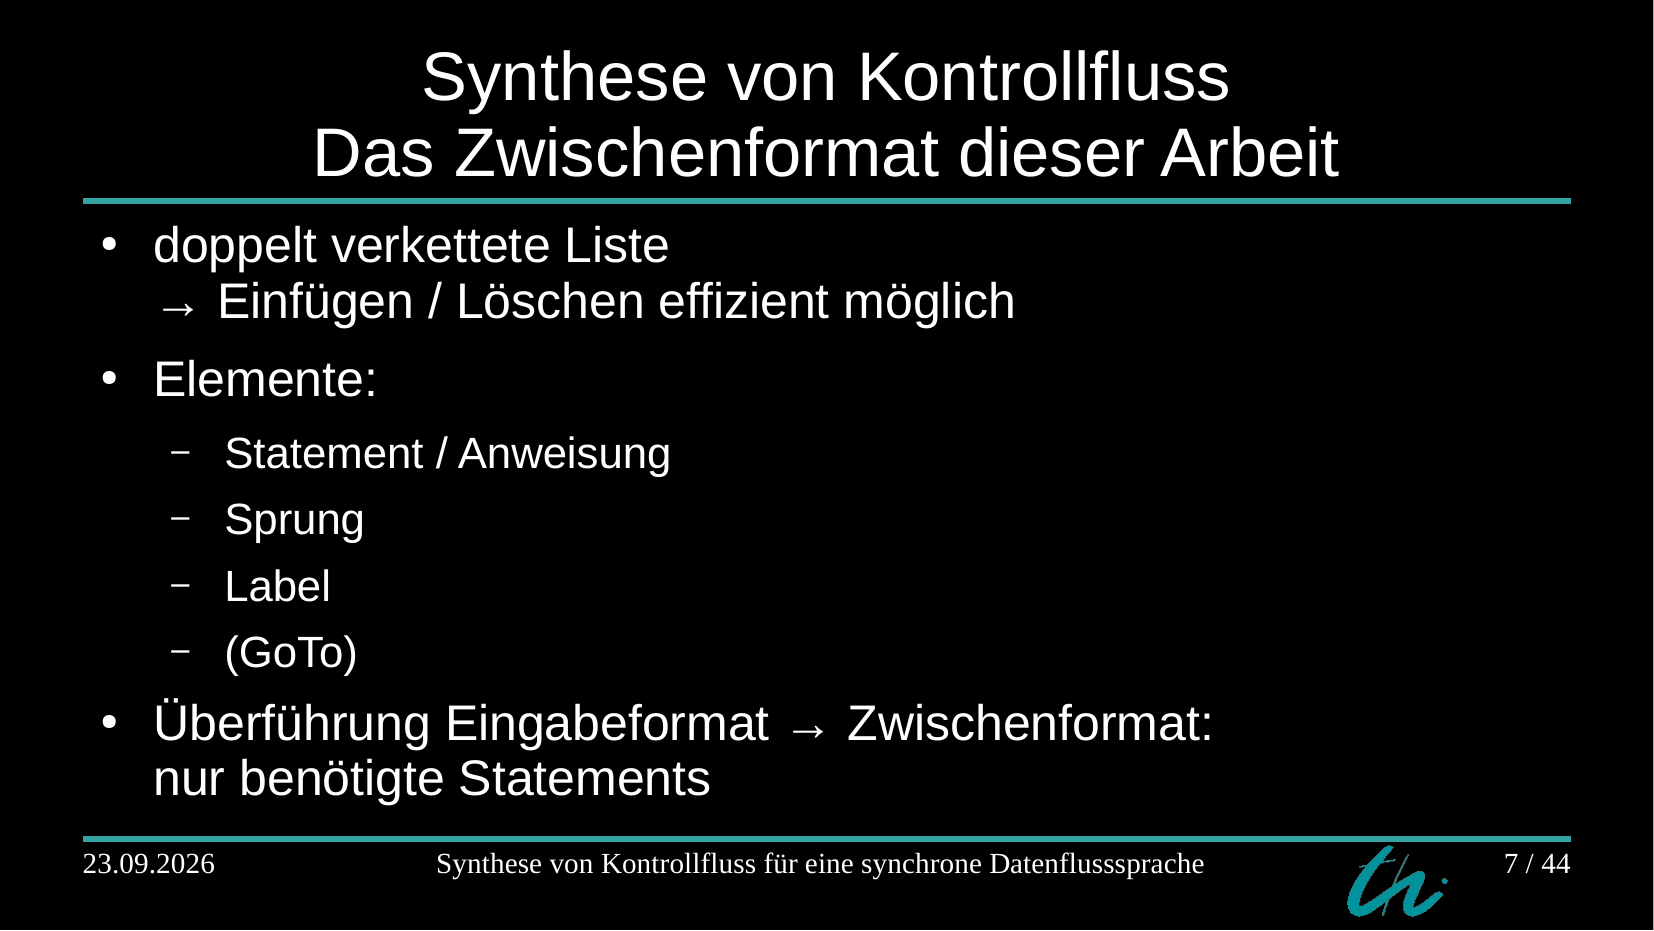

# Synthese von Kontrollfluss Das Zwischenformat dieser Arbeit
doppelt verkettete Liste
→ Einfügen / Löschen effizient möglich
Elemente:
Statement / Anweisung
Sprung
Label
(GoTo)
Überführung Eingabeformat → Zwischenformat:
nur benötigte Statements
Synthese von Kontrollfluss für eine synchrone Datenflusssprache
7